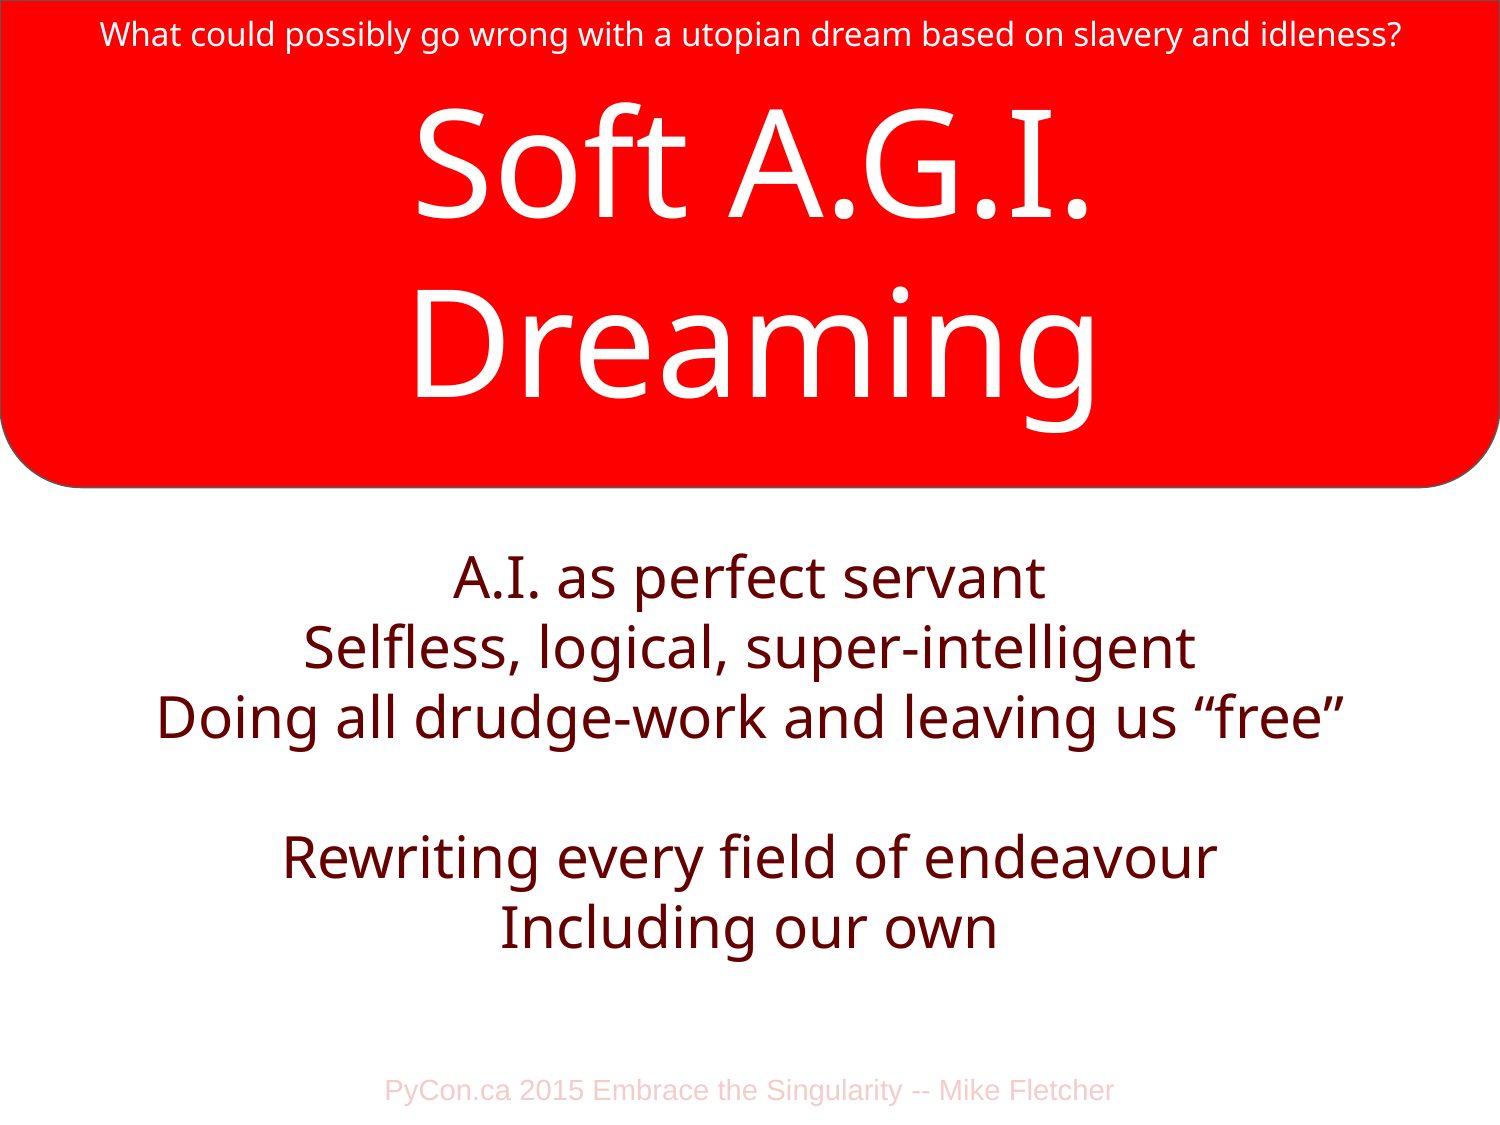

What could possibly go wrong with a utopian dream based on slavery and idleness?
# Soft A.G.I. Dreaming
A.I. as perfect servant
Selfless, logical, super-intelligent
Doing all drudge-work and leaving us “free”
Rewriting every field of endeavour
Including our own